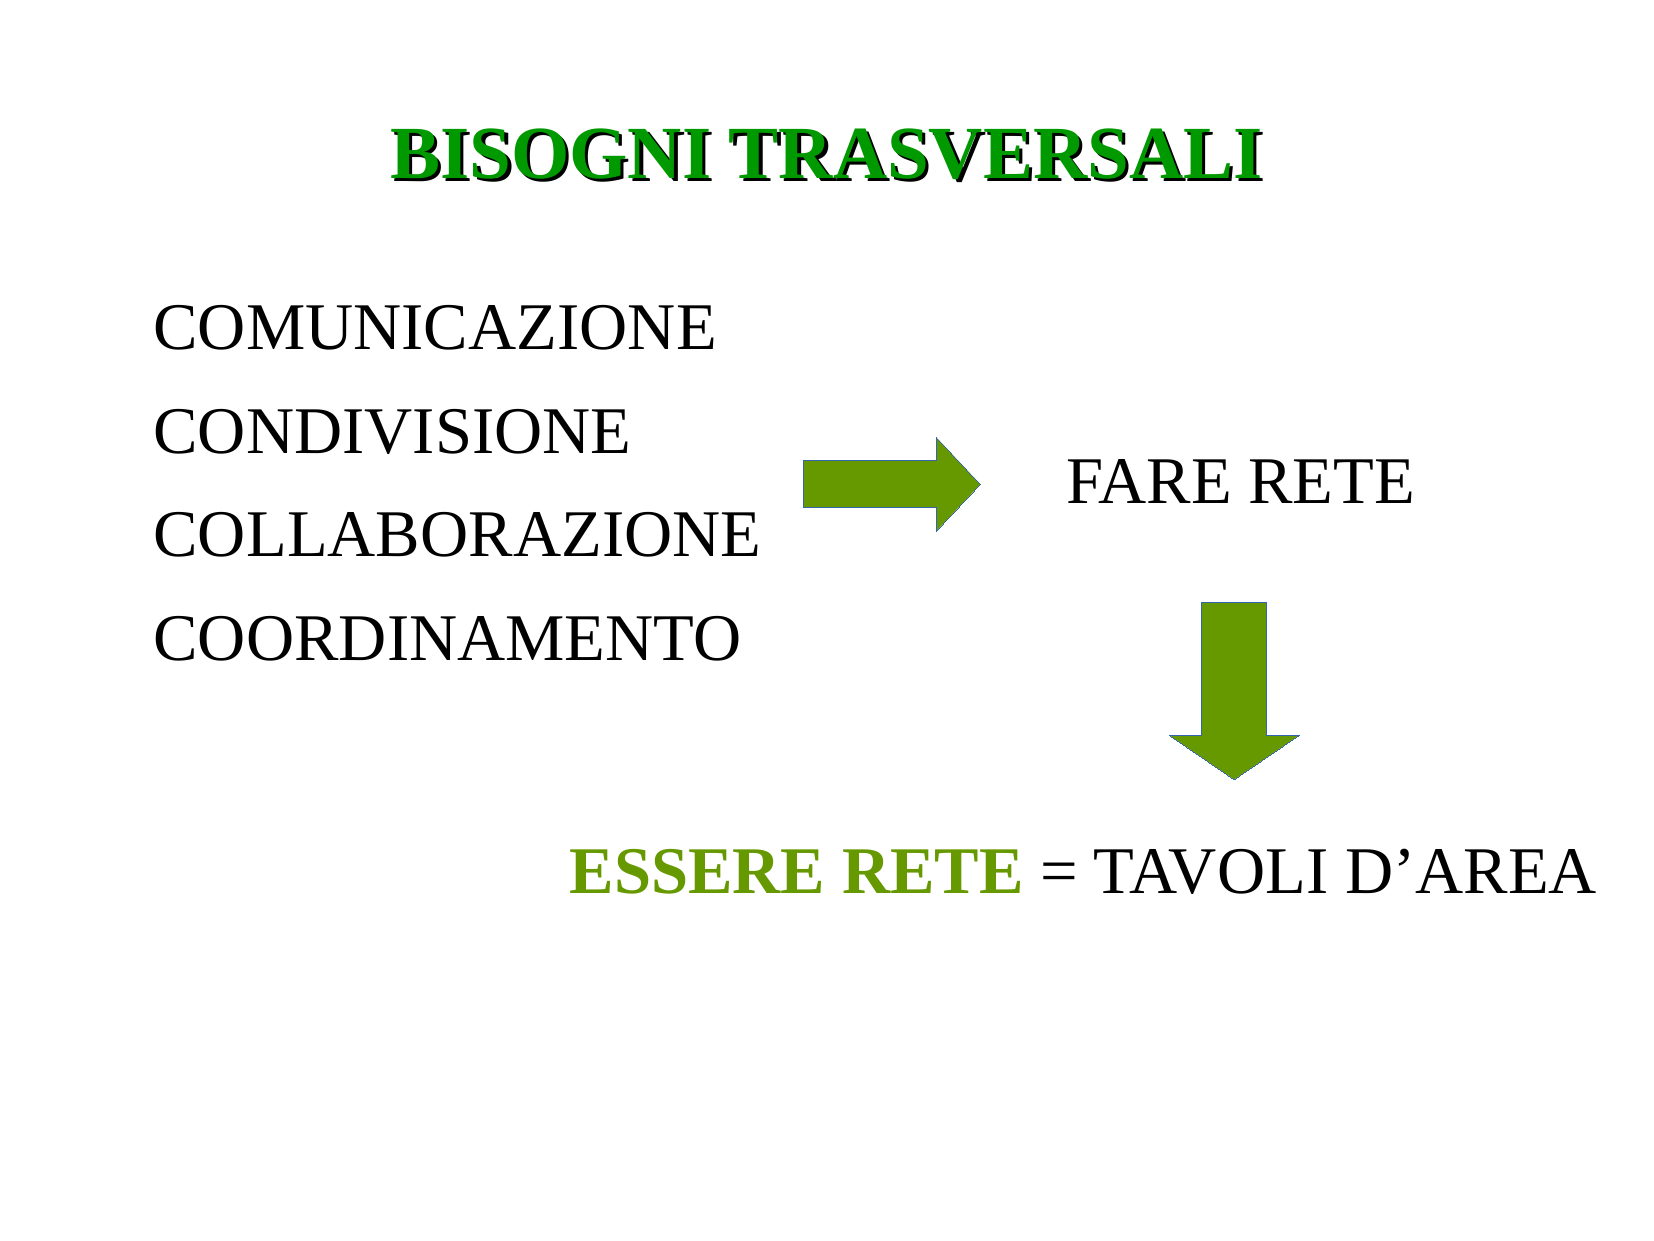

# BISOGNI TRASVERSALI
COMUNICAZIONE
CONDIVISIONE
COLLABORAZIONE
COORDINAMENTO
FARE RETE
ESSERE RETE = TAVOLI D’AREA